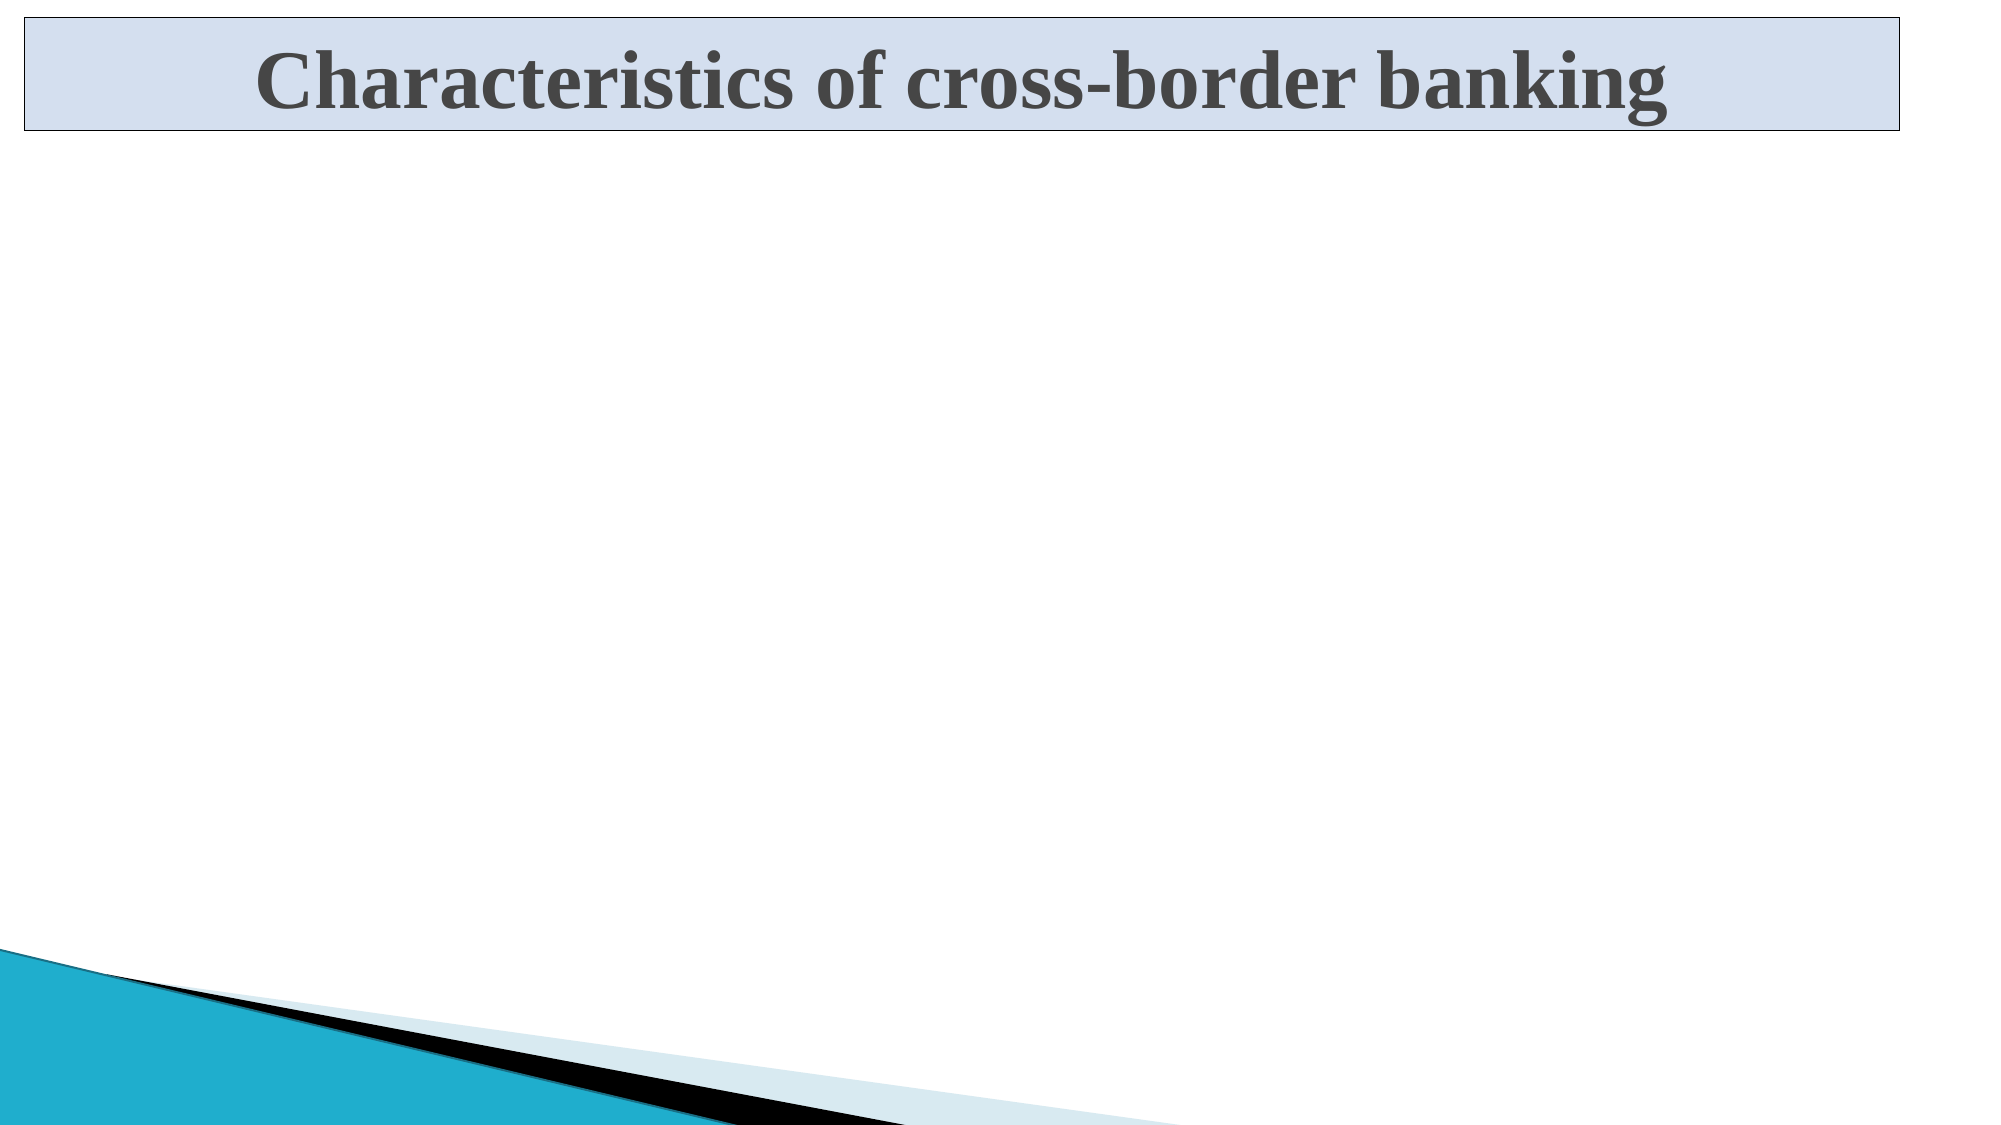

# Characteristics of cross-border banking
Complex international structures (global network of branches and subsidiaries)
Different time zones
Centralized funding, IT systems and Risk Management
Multiple currencies